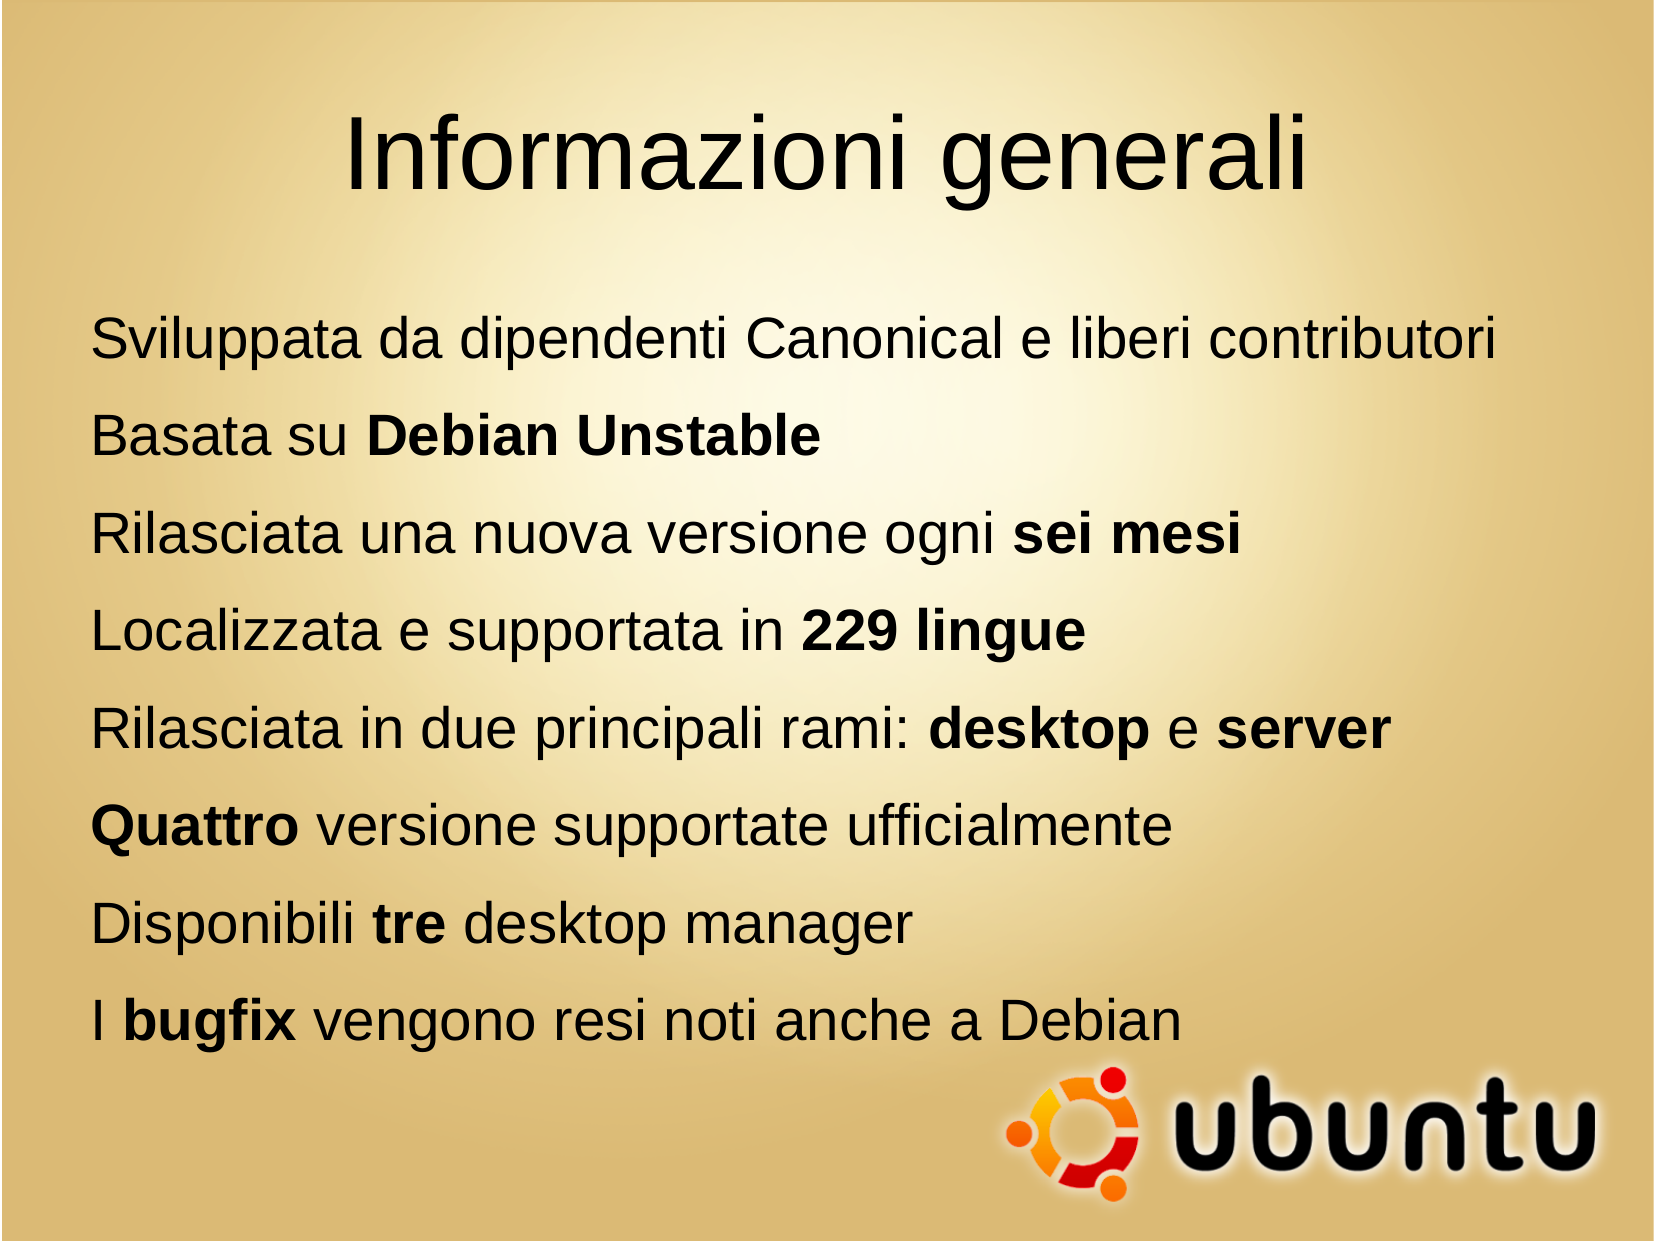

# Informazioni generali
 Sviluppata da dipendenti Canonical e liberi contributori
 Basata su Debian Unstable
 Rilasciata una nuova versione ogni sei mesi
 Localizzata e supportata in 229 lingue
 Rilasciata in due principali rami: desktop e server
 Quattro versione supportate ufficialmente
 Disponibili tre desktop manager
 I bugfix vengono resi noti anche a Debian